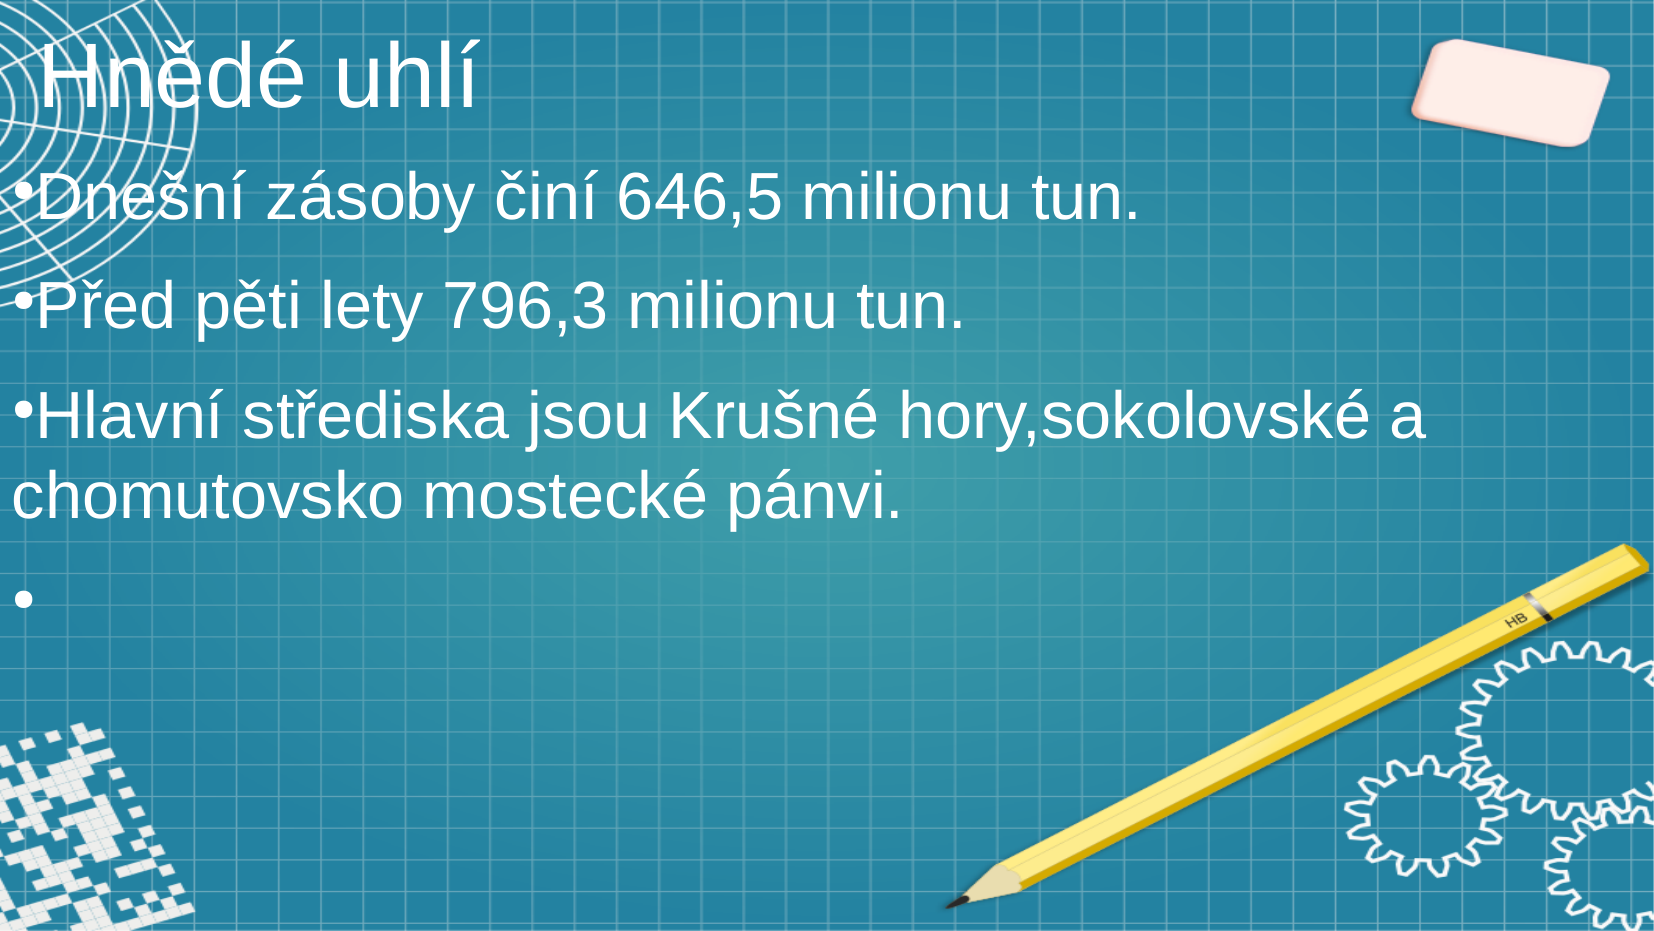

# Hnědé uhlí
Dnešní zásoby činí 646,5 milionu tun.
Před pěti lety 796,3 milionu tun.
Hlavní střediska jsou Krušné hory,sokolovské a chomutovsko mostecké pánvi.